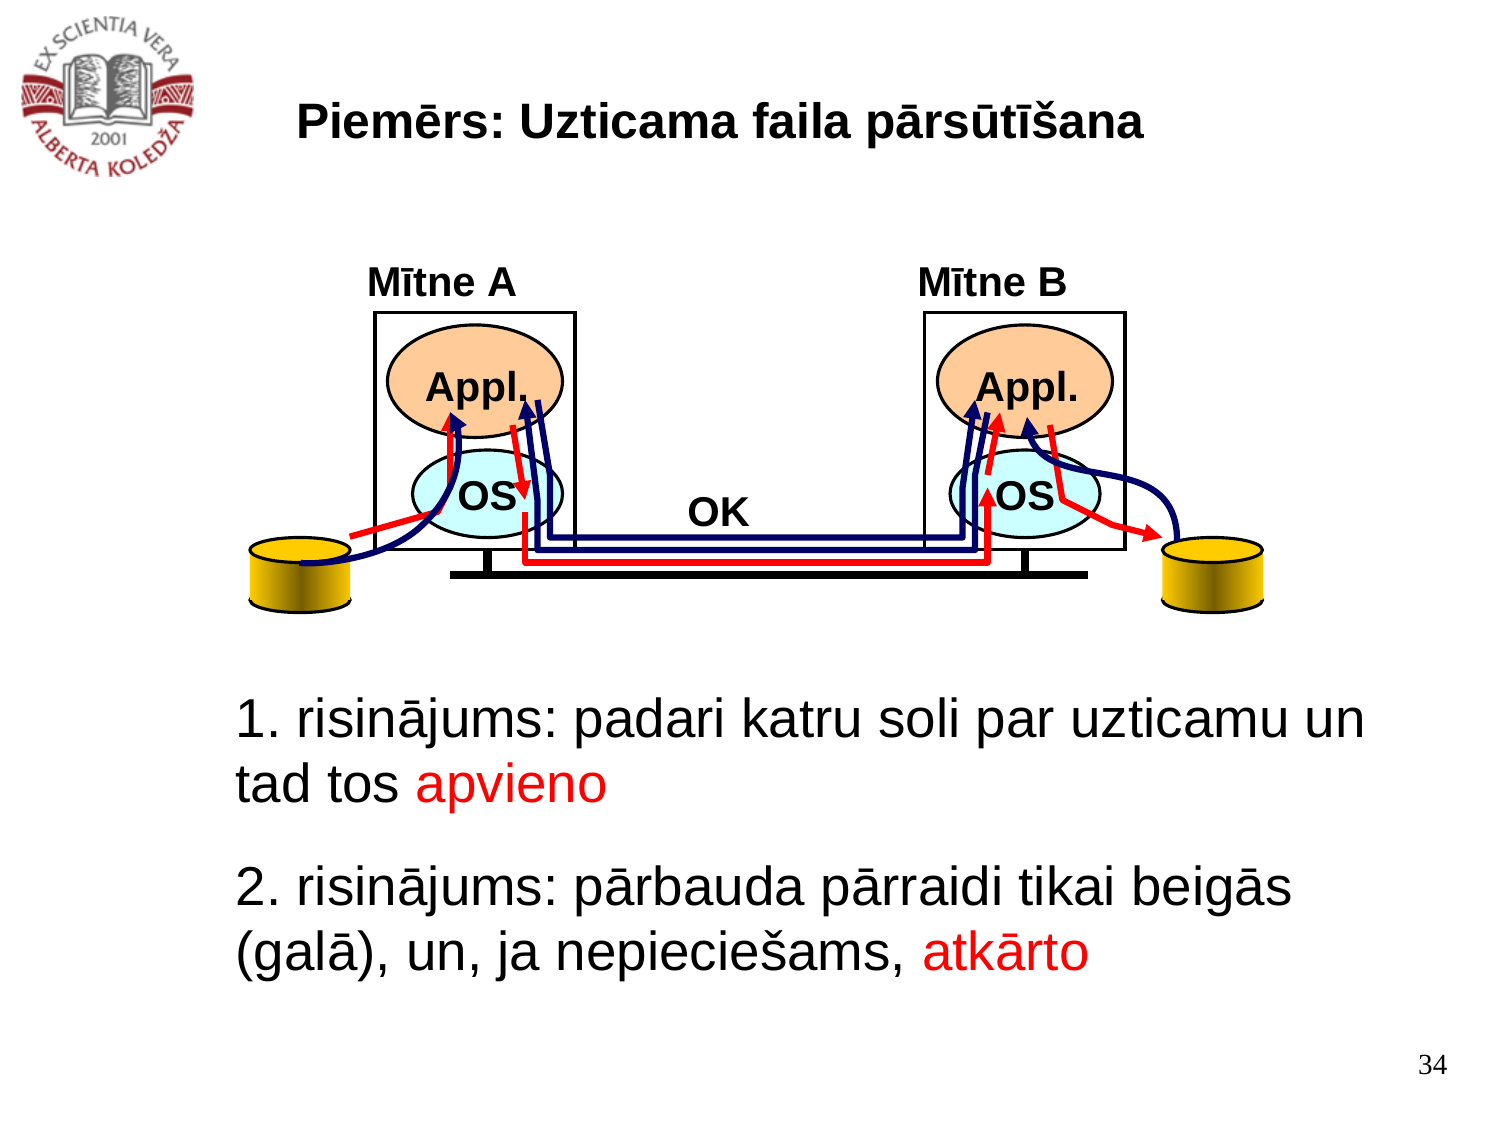

# Piemērs: Uzticama faila pārsūtīšana
Mītne A
Mītne B
Appl.
Appl.
OK
OS
OS
1. risinājums: padari katru soli par uzticamu un tad tos apvieno
2. risinājums: pārbauda pārraidi tikai beigās (galā), un, ja nepieciešams, atkārto